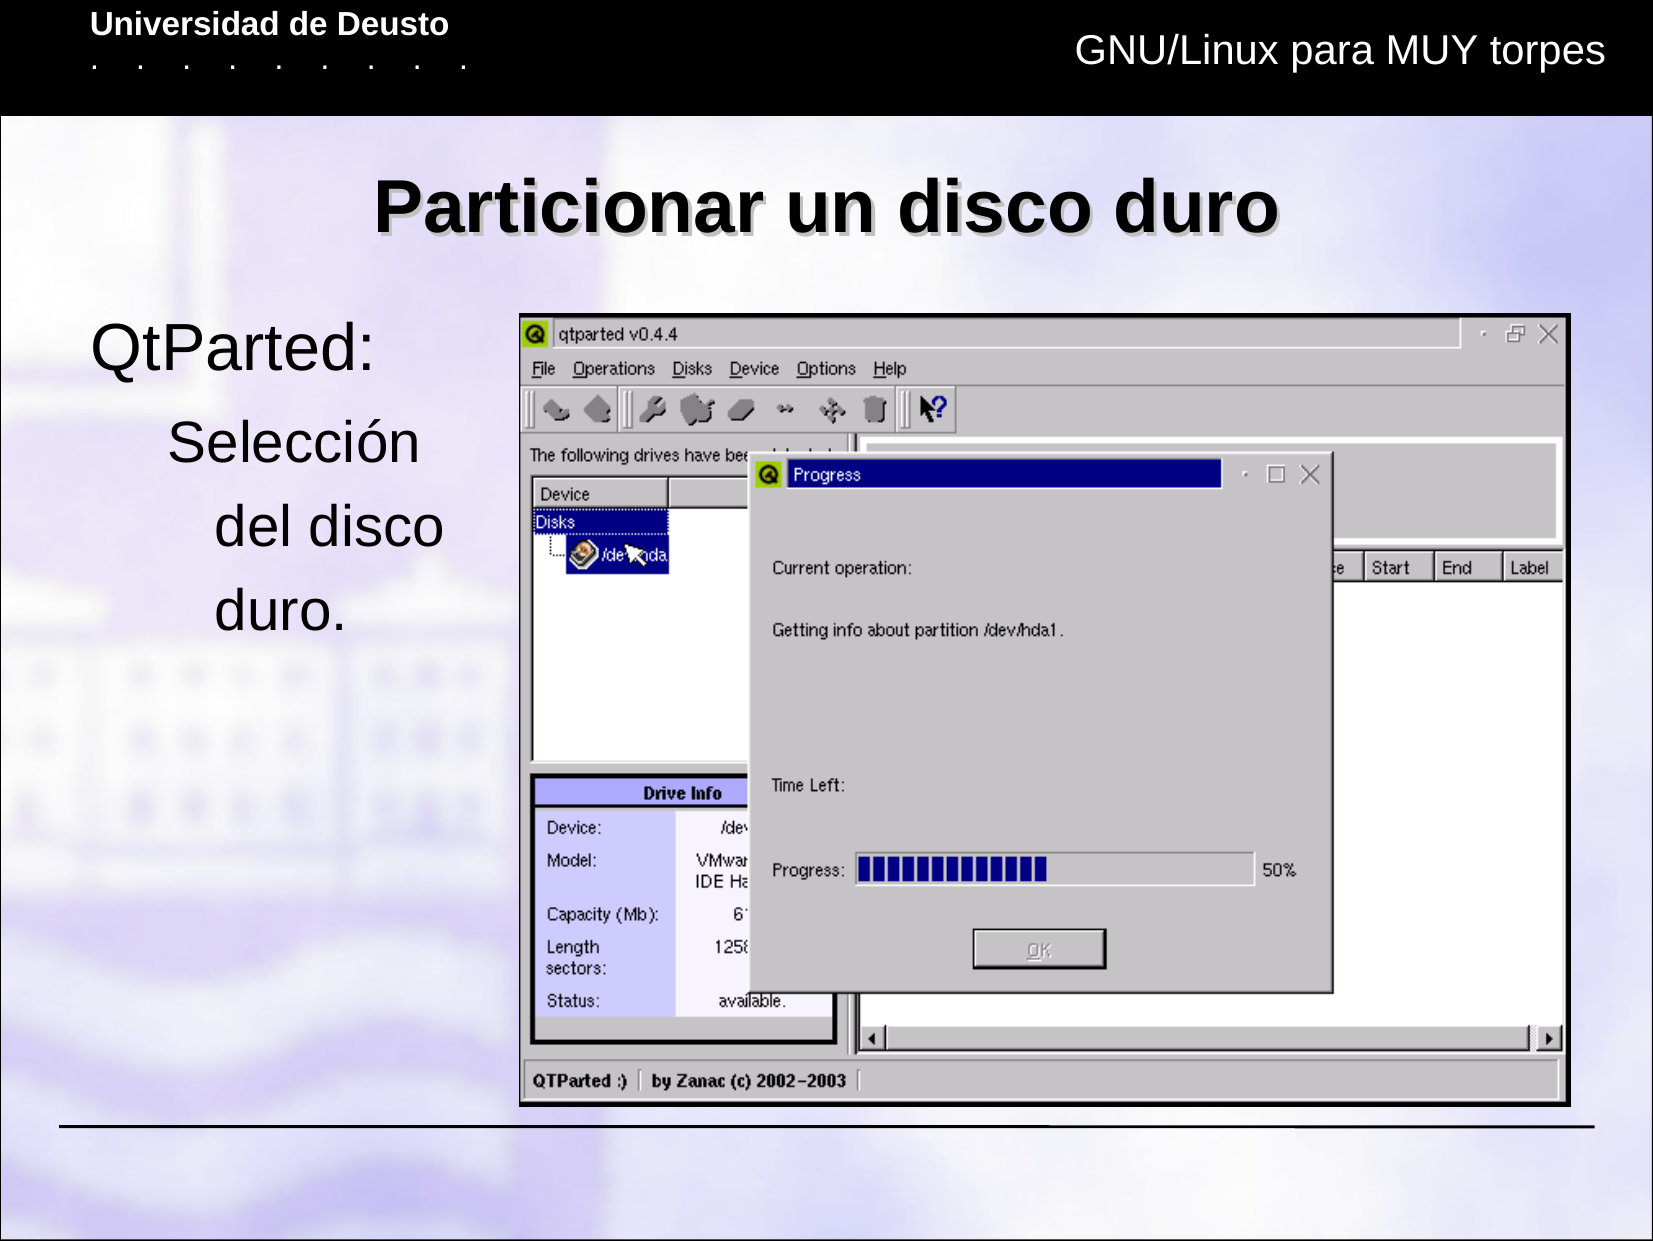

# Particionar un disco duro
QtParted:
Selección
	del disco
	duro.